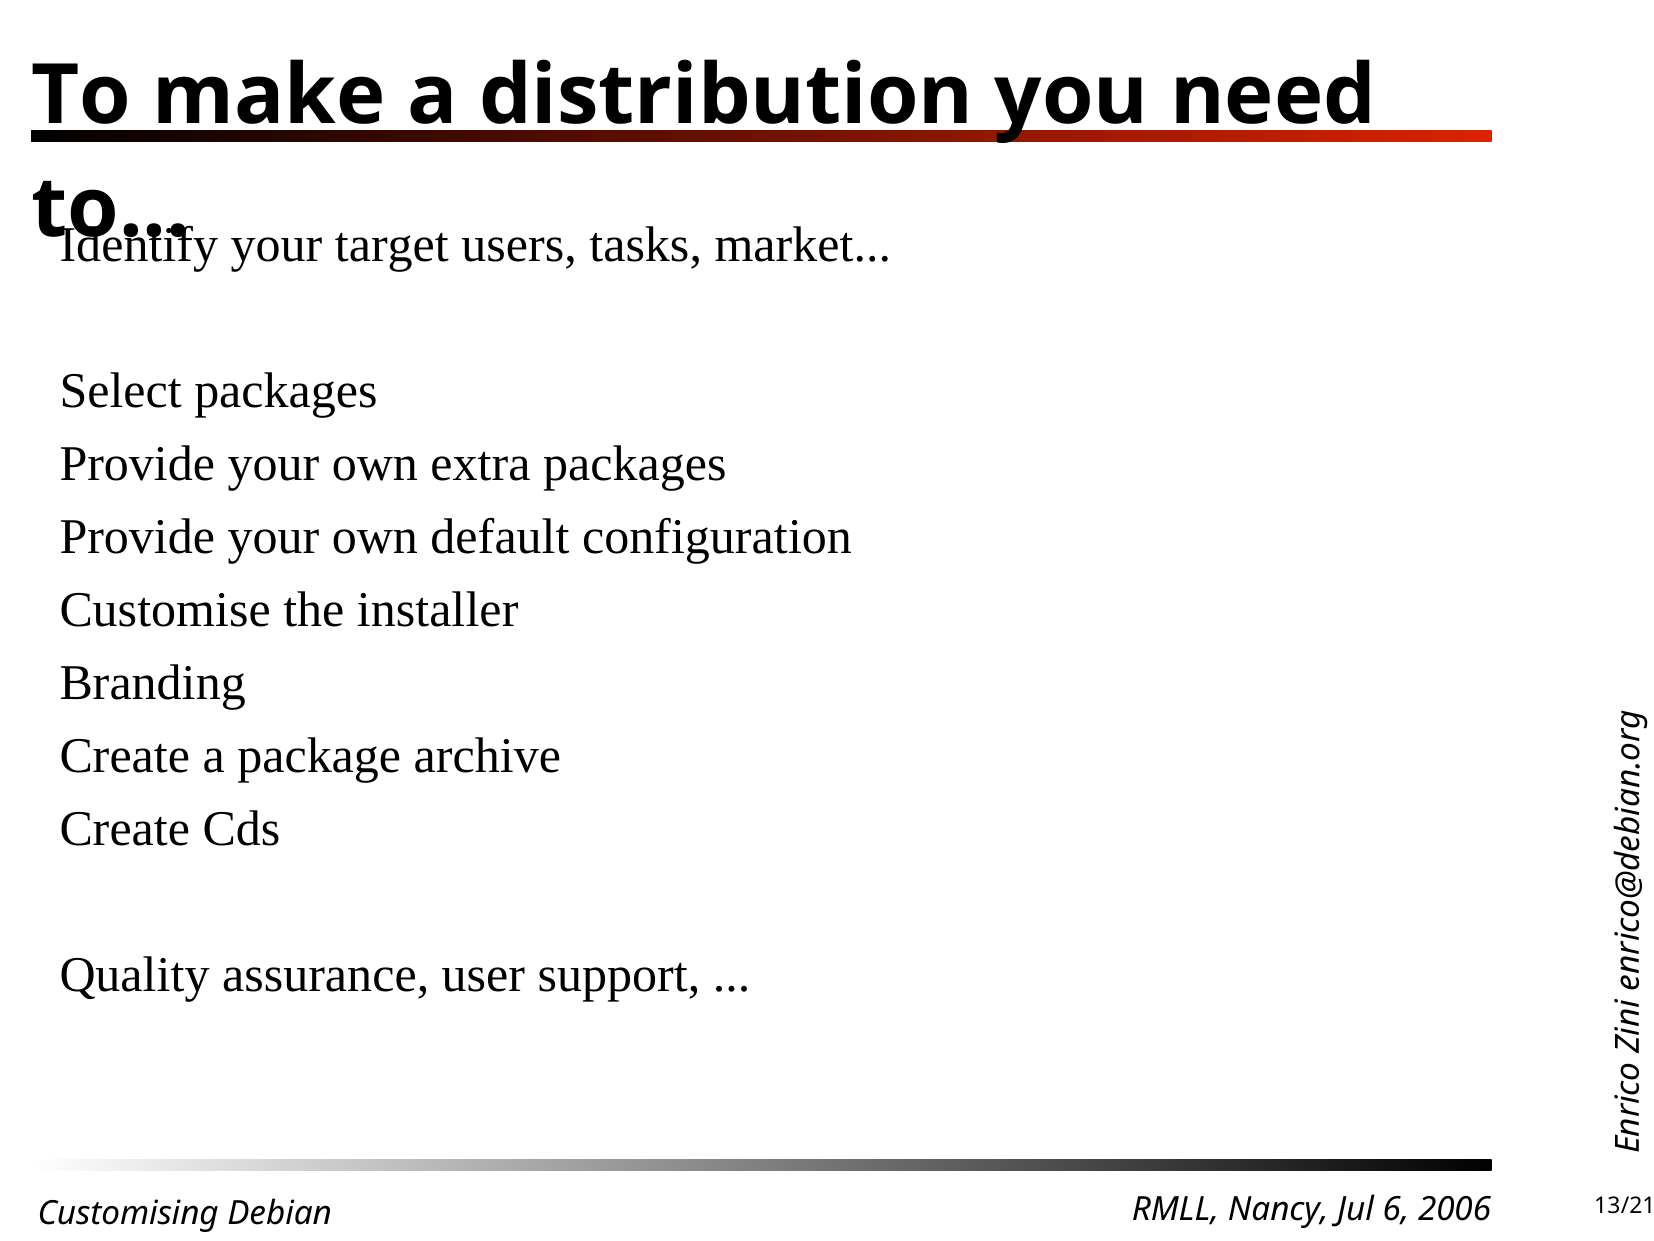

To make a distribution you need to...
Identify your target users, tasks, market...
Select packages
Provide your own extra packages
Provide your own default configuration
Customise the installer
Branding
Create a package archive
Create Cds
Quality assurance, user support, ...